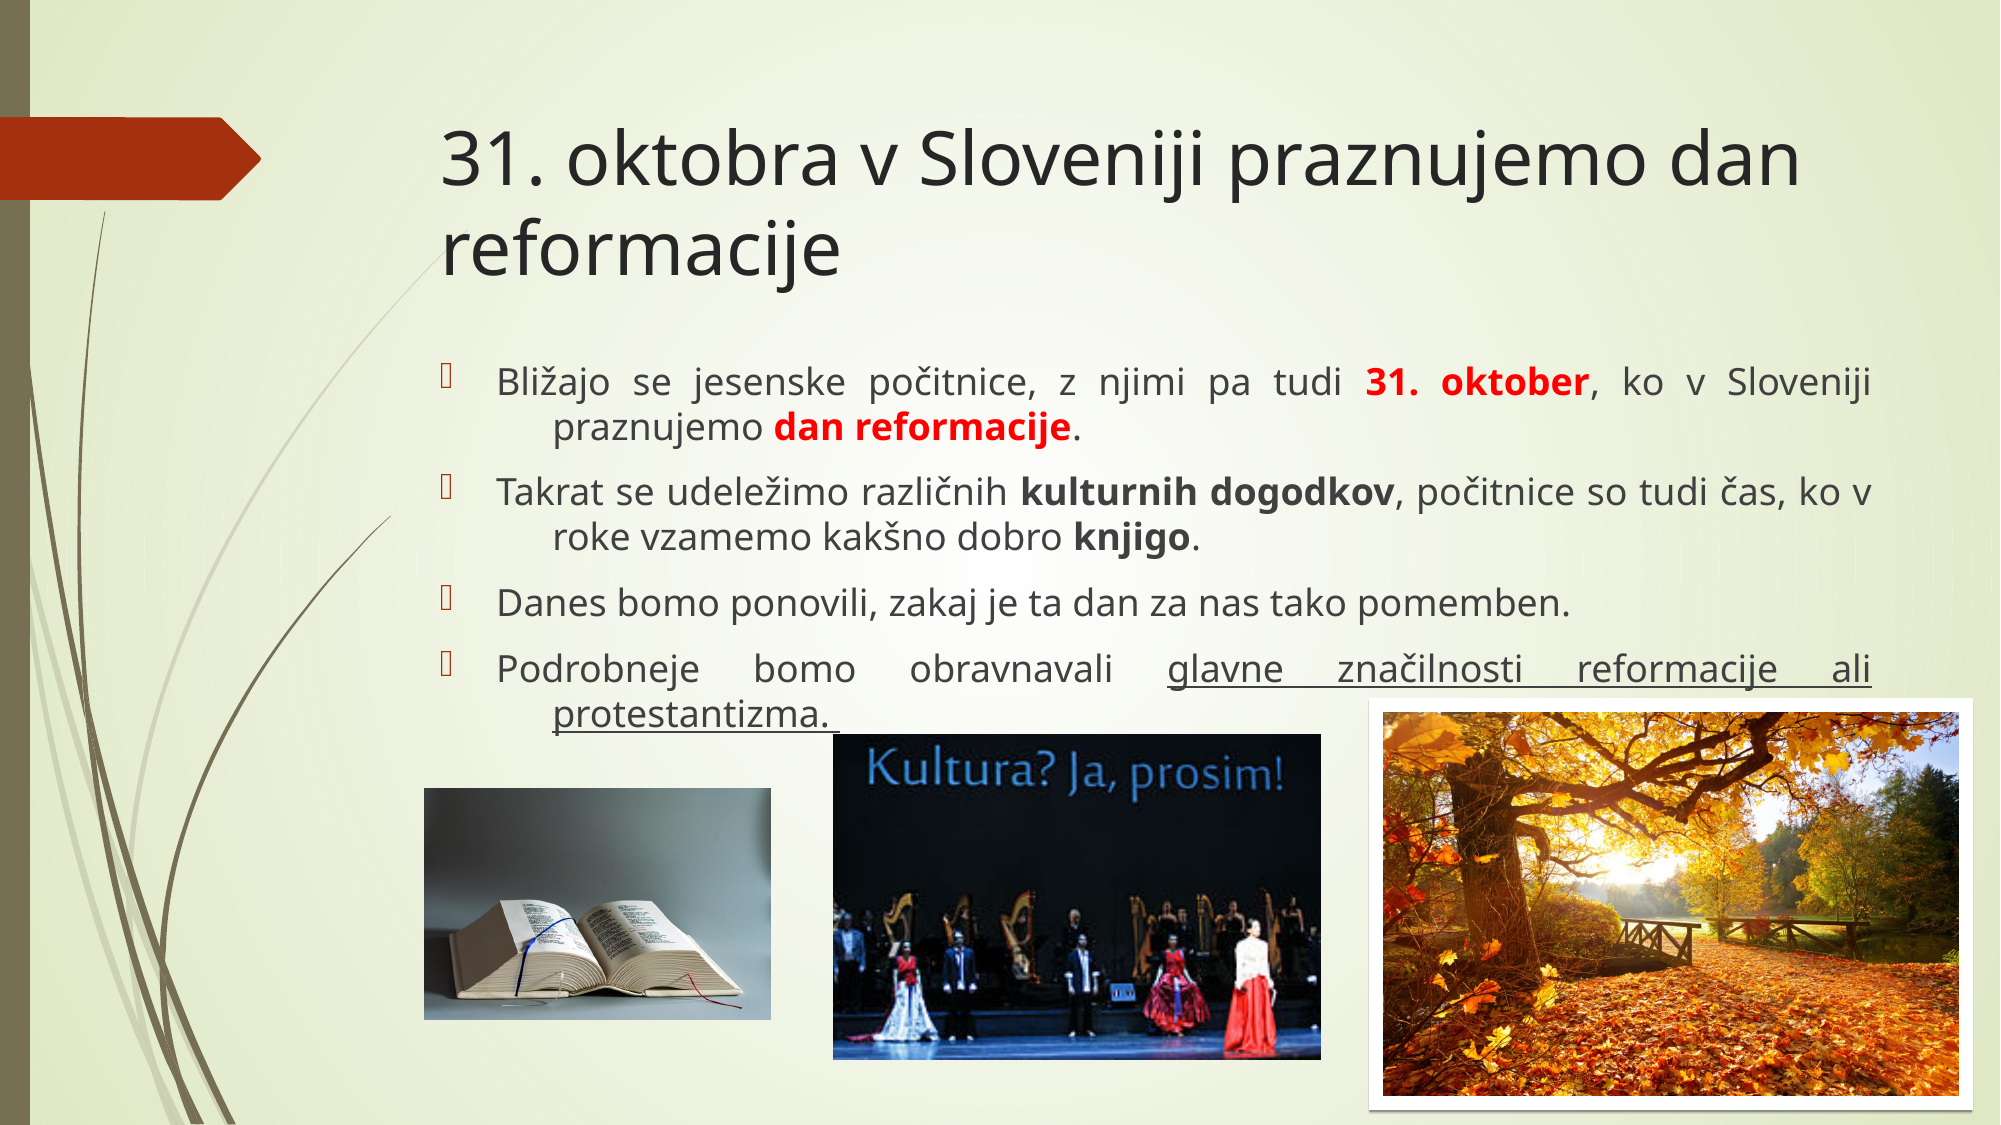

# 31. oktobra v Sloveniji praznujemo dan reformacije
Bližajo se jesenske počitnice, z njimi pa tudi 31. oktober, ko v Sloveniji praznujemo dan reformacije.
Takrat se udeležimo različnih kulturnih dogodkov, počitnice so tudi čas, ko v roke vzamemo kakšno dobro knjigo.
Danes bomo ponovili, zakaj je ta dan za nas tako pomemben.
Podrobneje bomo obravnavali glavne značilnosti reformacije ali protestantizma.